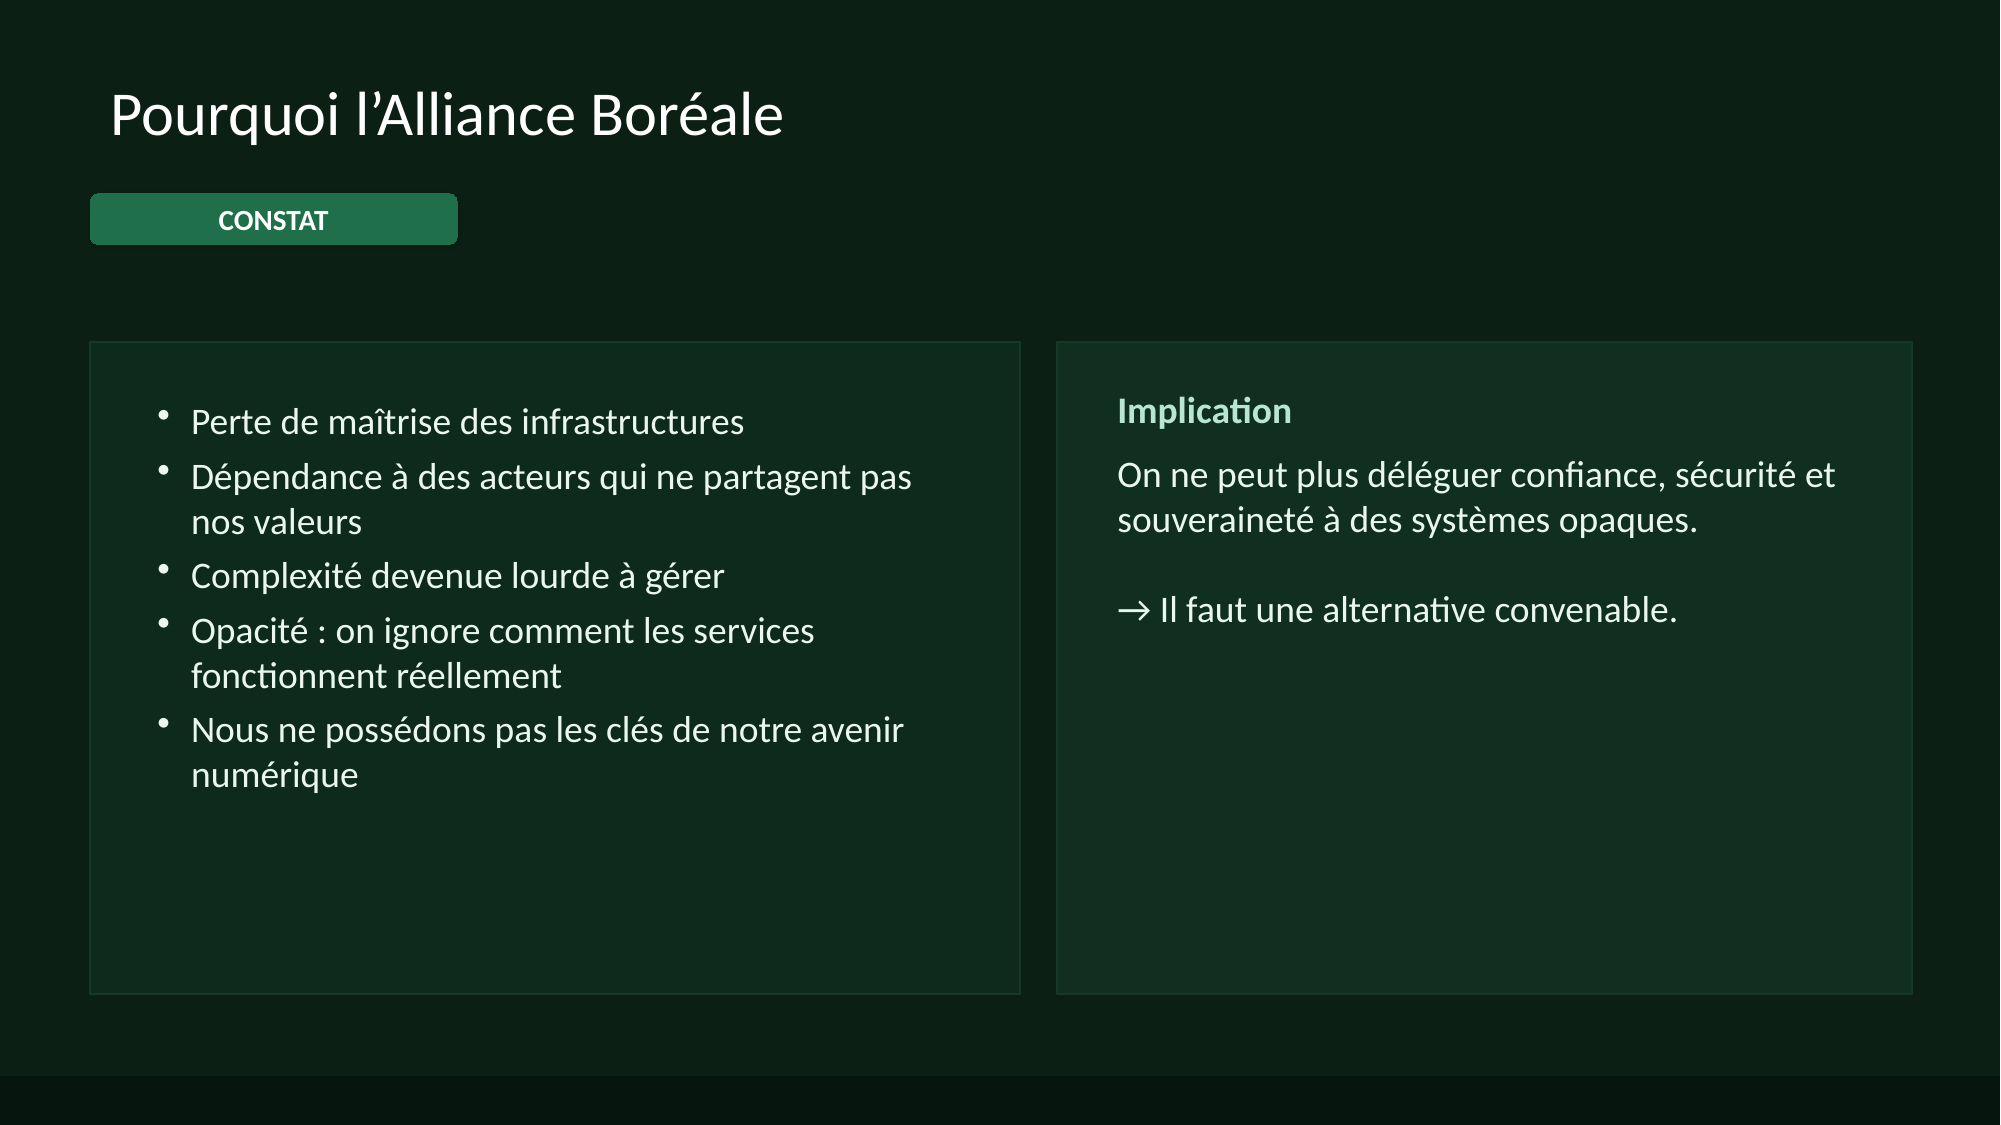

Pourquoi l’Alliance Boréale
CONSTAT
Implication
Perte de maîtrise des infrastructures
Dépendance à des acteurs qui ne partagent pas nos valeurs
Complexité devenue lourde à gérer
Opacité : on ignore comment les services fonctionnent réellement
Nous ne possédons pas les clés de notre avenir numérique
On ne peut plus déléguer confiance, sécurité et souveraineté à des systèmes opaques.
→ Il faut une alternative convenable.
Vision — diagnostic partagé